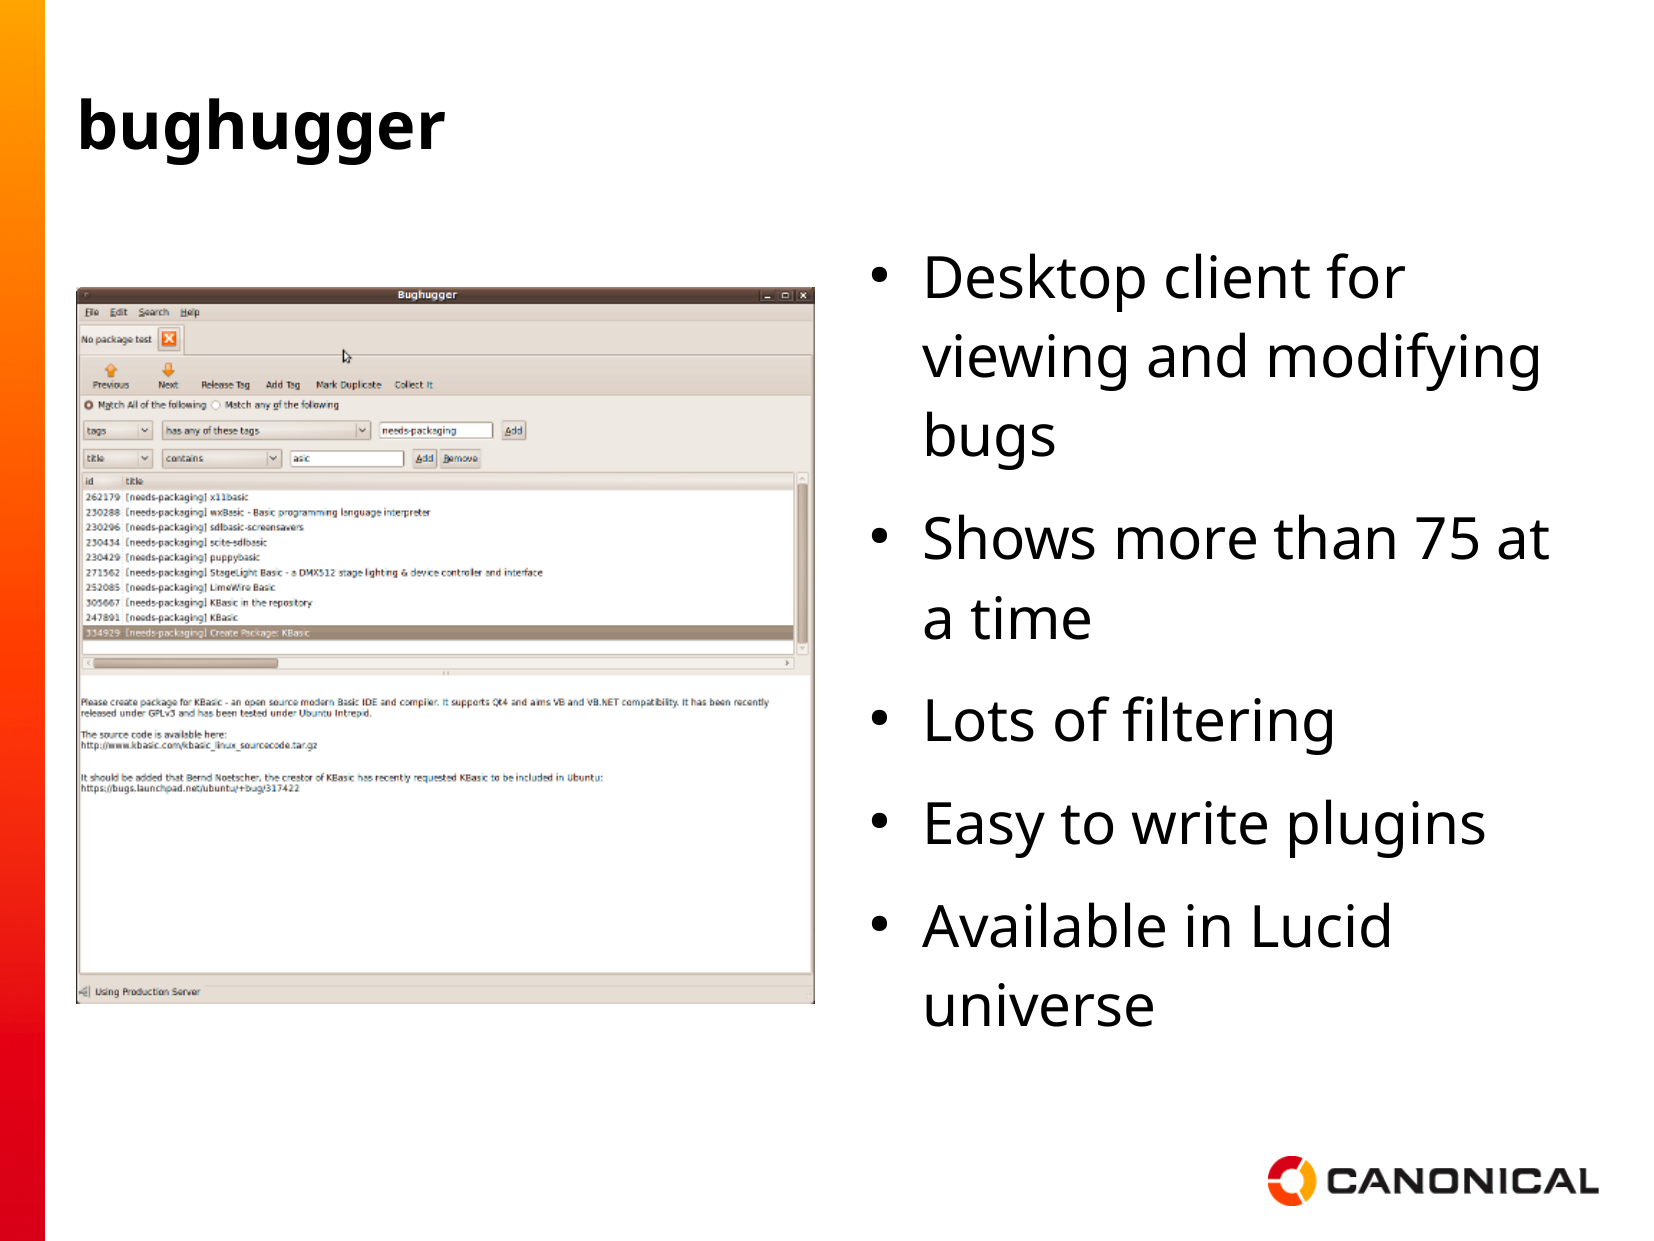

# bughugger
Desktop client for viewing and modifying bugs
Shows more than 75 at a time
Lots of filtering
Easy to write plugins
Available in Lucid universe